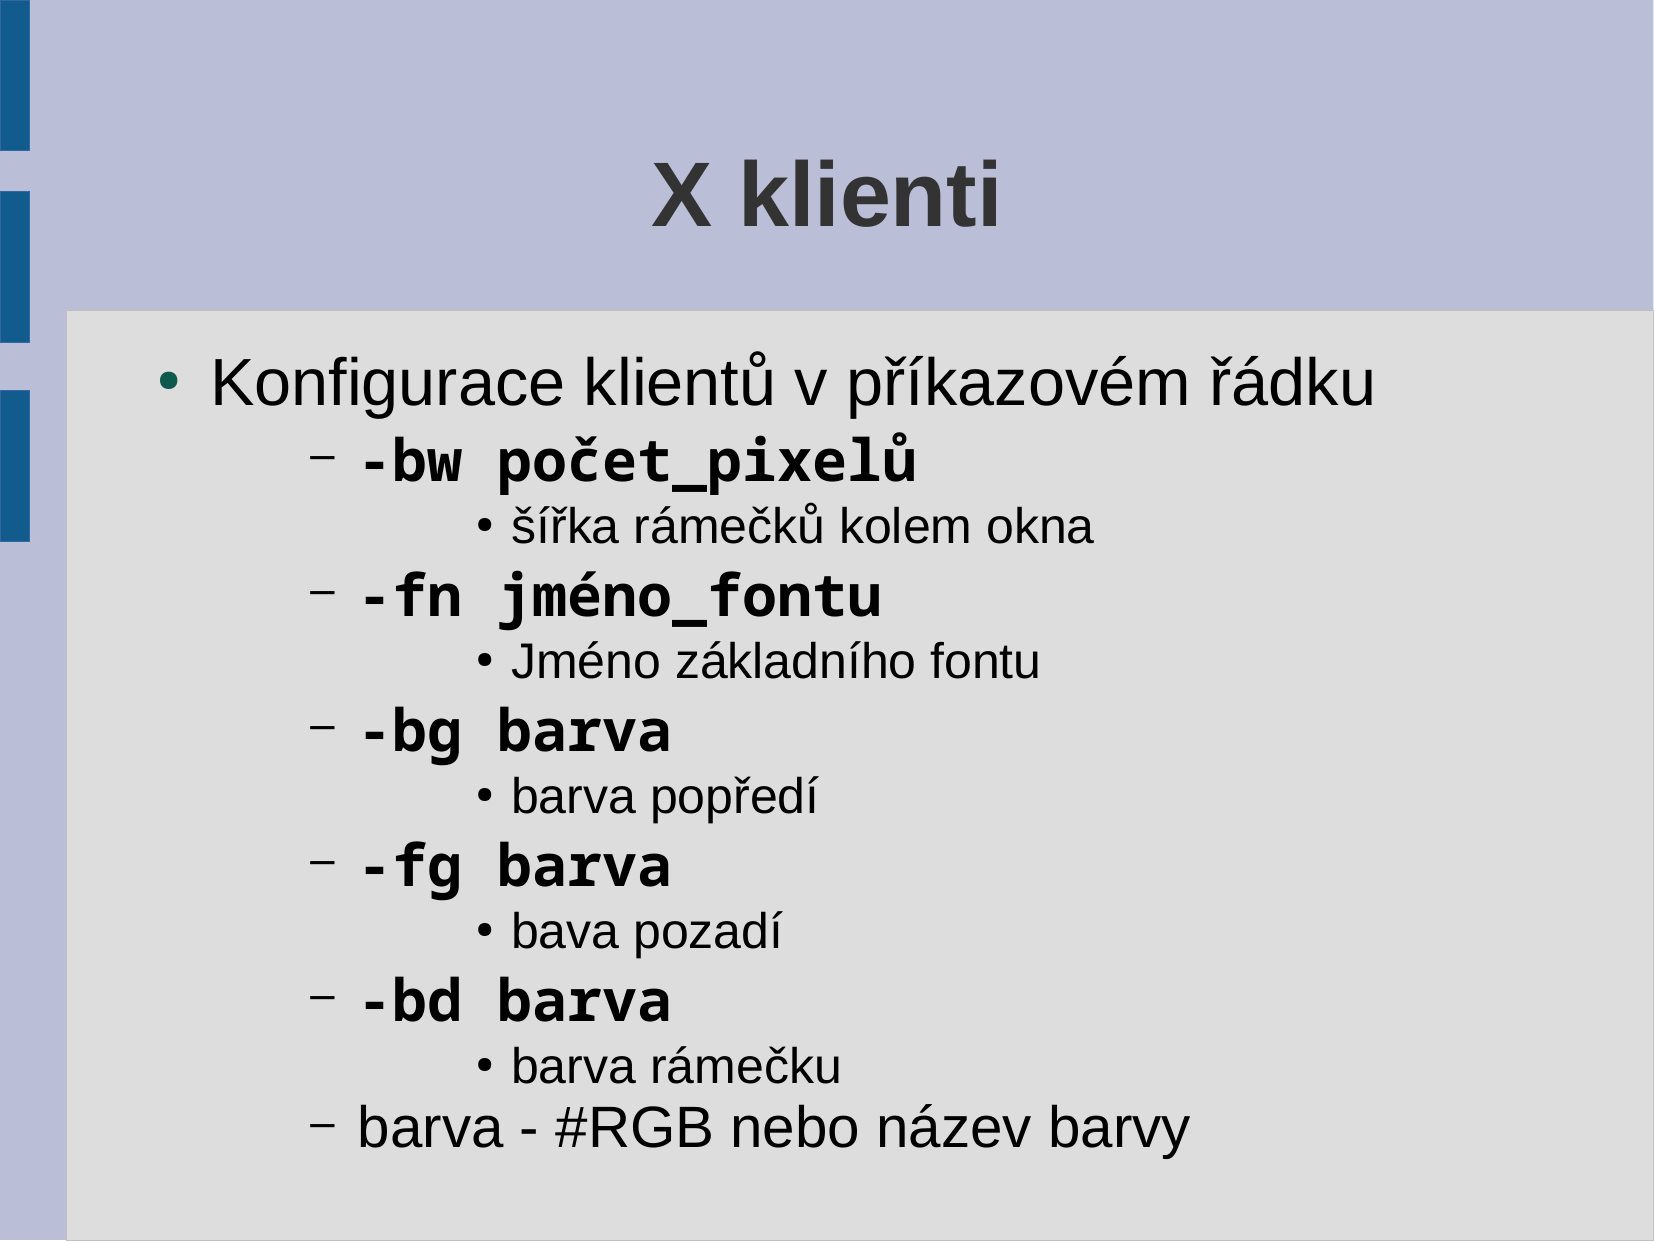

# X klienti
Konfigurace klientů v příkazovém řádku
-bw počet_pixelů
šířka rámečků kolem okna
-fn jméno_fontu
Jméno základního fontu
-bg barva
barva popředí
-fg barva
bava pozadí
-bd barva
barva rámečku
barva - #RGB nebo název barvy